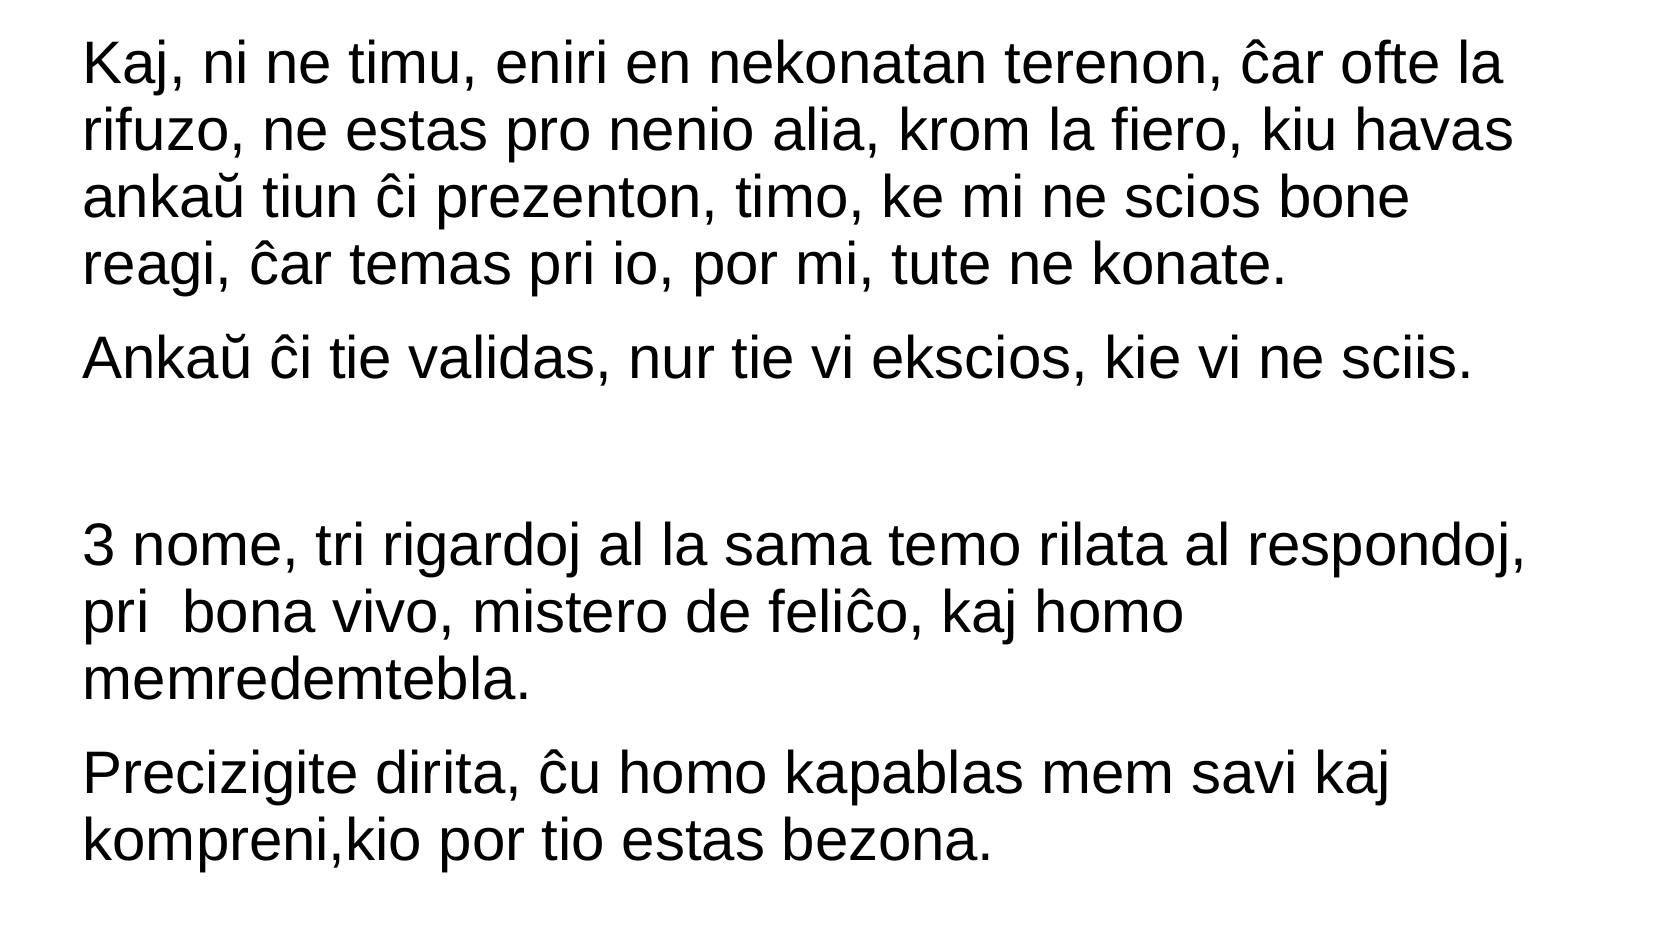

# Kaj, ni ne timu, eniri en nekonatan terenon, ĉar ofte la rifuzo, ne estas pro nenio alia, krom la fiero, kiu havas ankaŭ tiun ĉi prezenton, timo, ke mi ne scios bone reagi, ĉar temas pri io, por mi, tute ne konate.
Ankaŭ ĉi tie validas, nur tie vi ekscios, kie vi ne sciis.
3 nome, tri rigardoj al la sama temo rilata al respondoj, pri bona vivo, mistero de feliĉo, kaj homo memredemtebla.
Precizigite dirita, ĉu homo kapablas mem savi kaj kompreni,kio por tio estas bezona.